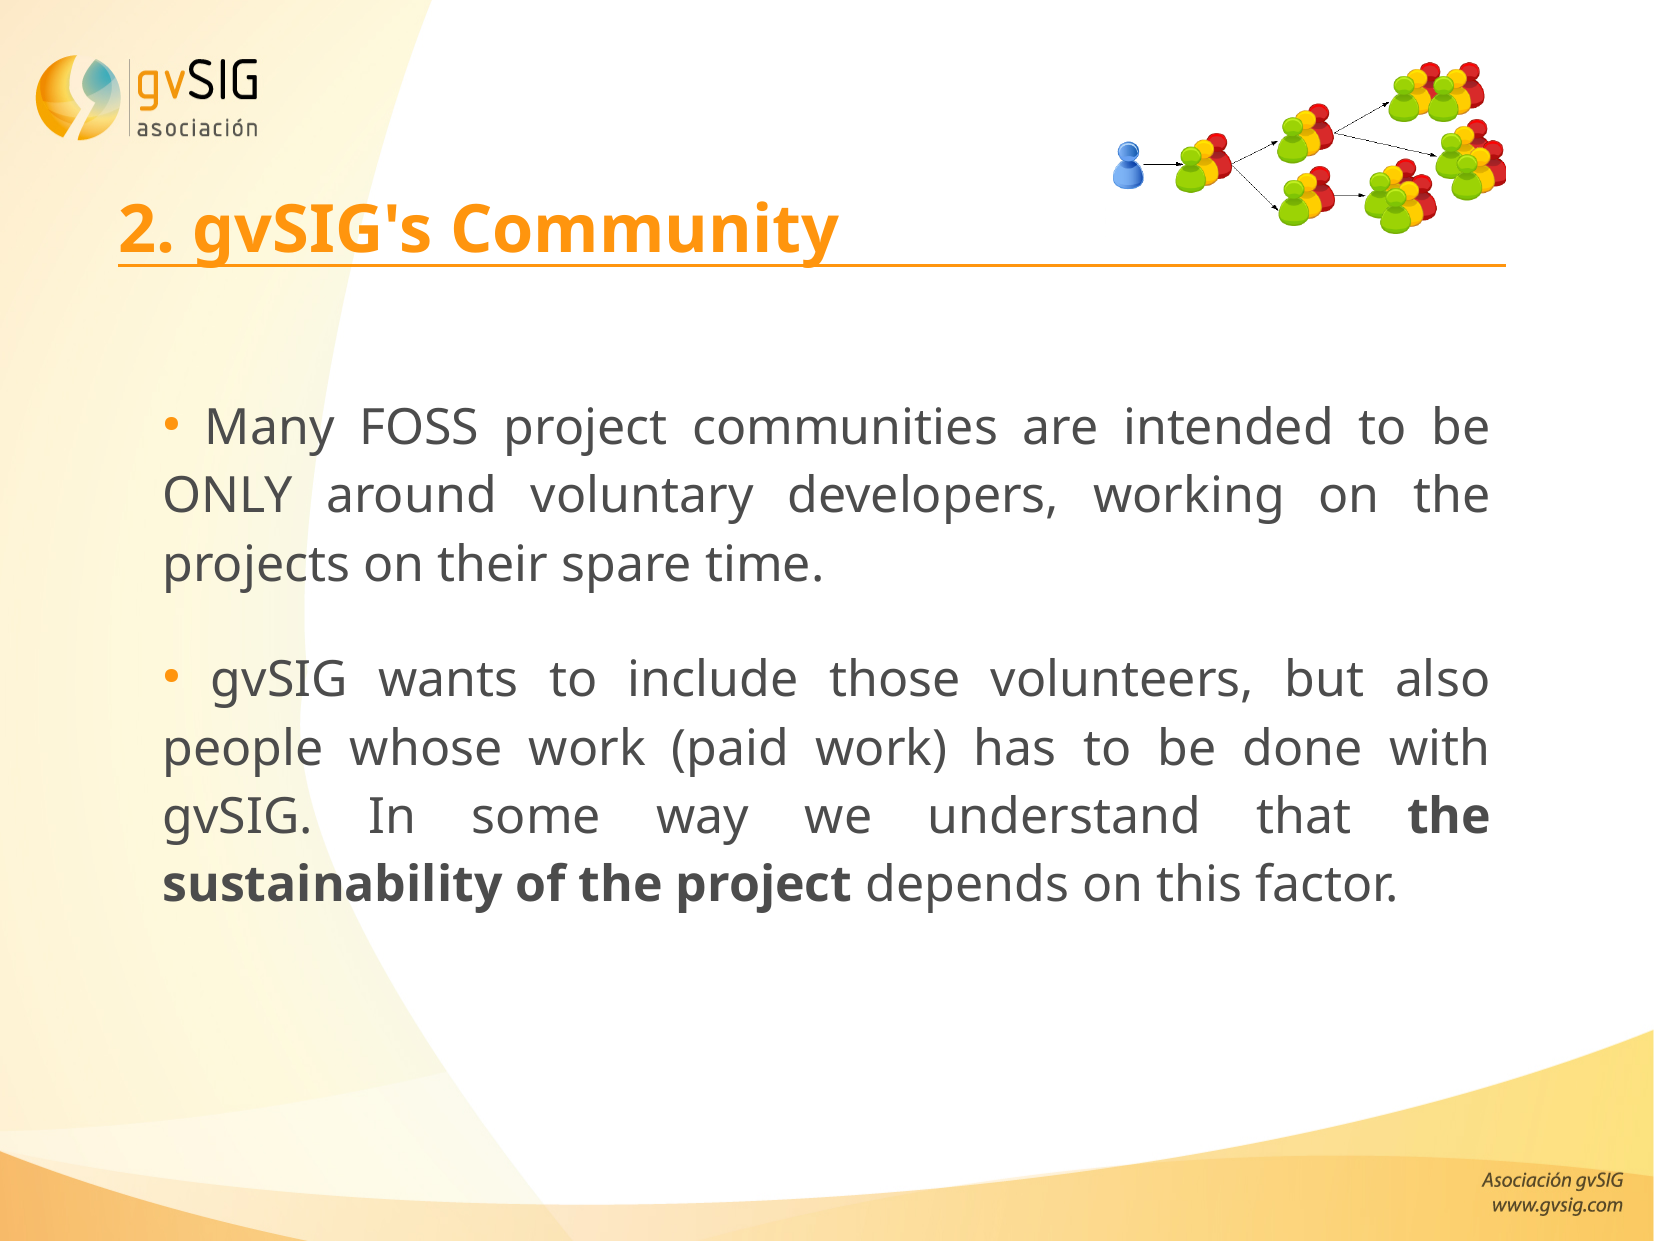

# 2. gvSIG's Community
 Many FOSS project communities are intended to be ONLY around voluntary developers, working on the projects on their spare time.
 gvSIG wants to include those volunteers, but also people whose work (paid work) has to be done with gvSIG. In some way we understand that the sustainability of the project depends on this factor.